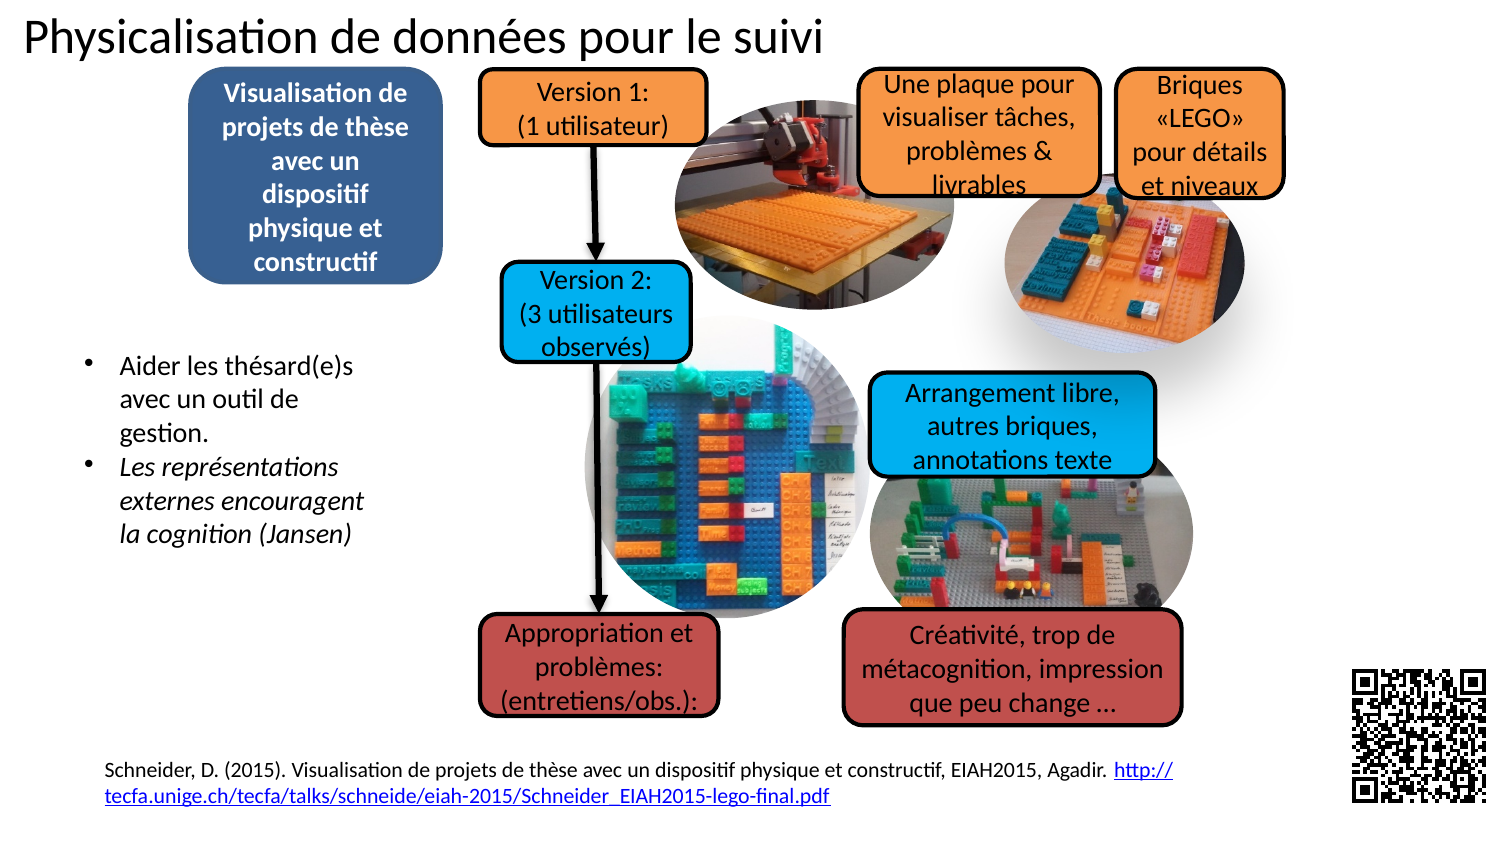

# Physicalisation de données pour le suivi
Visualisation de projets de thèse avec un dispositif physique et constructif
Une plaque pour visualiser tâches, problèmes & livrables
Briques «LEGO» pour détails et niveaux
Version 1:
(1 utilisateur)
Version 2:
(3 utilisateurs observés)
Aider les thésard(e)s avec un outil de gestion.
Les représentations externes encouragent la cognition (Jansen)
Arrangement libre, autres briques, annotations texte
Créativité, trop de métacognition, impression que peu change …
Appropriation et problèmes:
(entretiens/obs.):
Schneider, D. (2015). Visualisation de projets de thèse avec un dispositif physique et constructif, EIAH2015, Agadir. http://tecfa.unige.ch/tecfa/talks/schneide/eiah-2015/Schneider_EIAH2015-lego-final.pdf